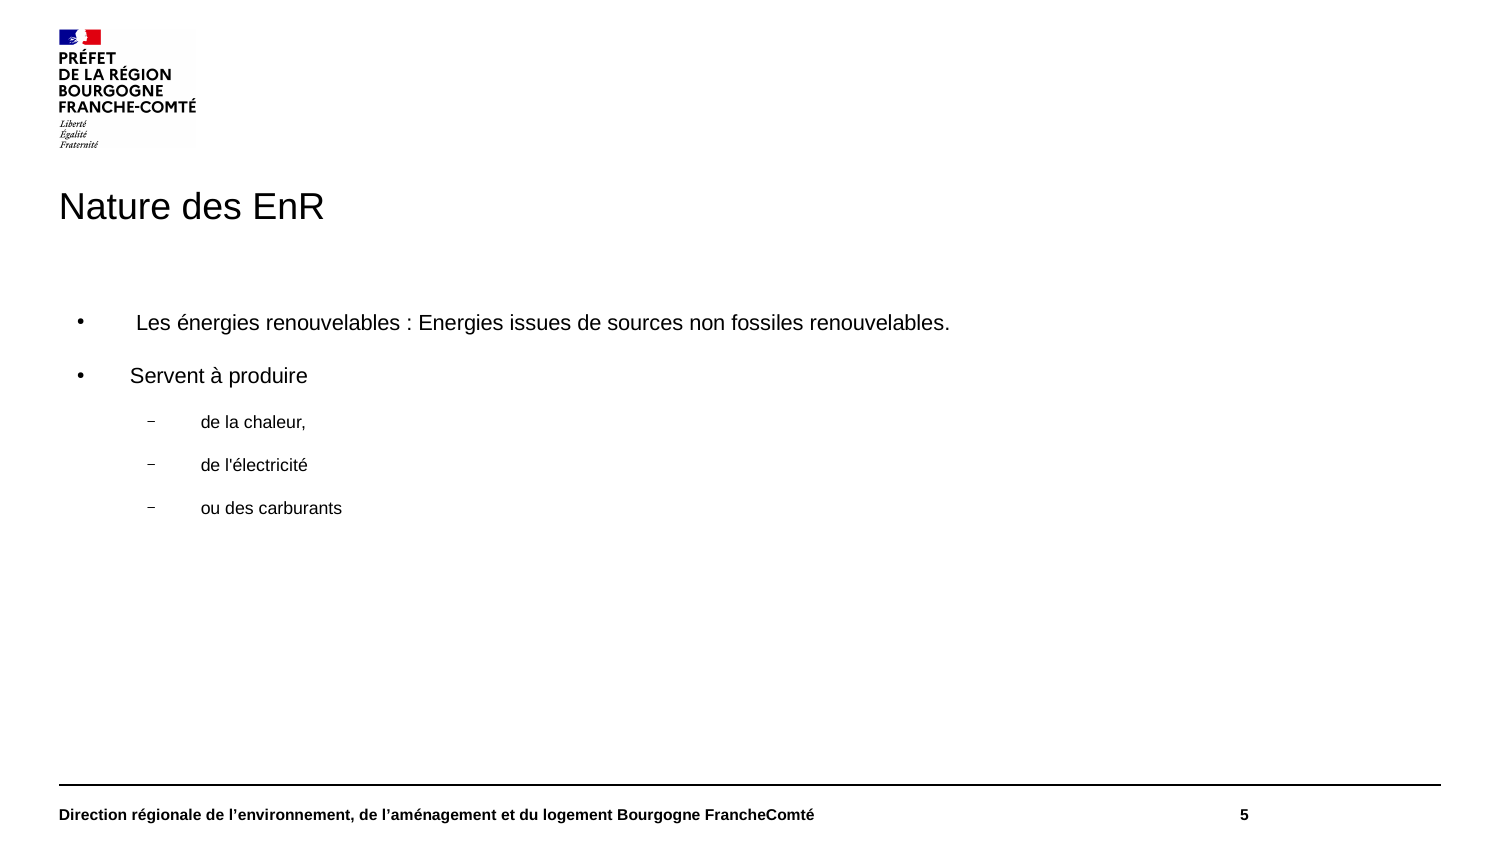

# Nature des EnR
 Les énergies renouvelables : Energies issues de sources non fossiles renouvelables.
Servent à produire
de la chaleur,
de l'électricité
ou des carburants
Direction régionale de l’environnement, de l’aménagement et du logement Auvergne-Rhône-Alpes
5